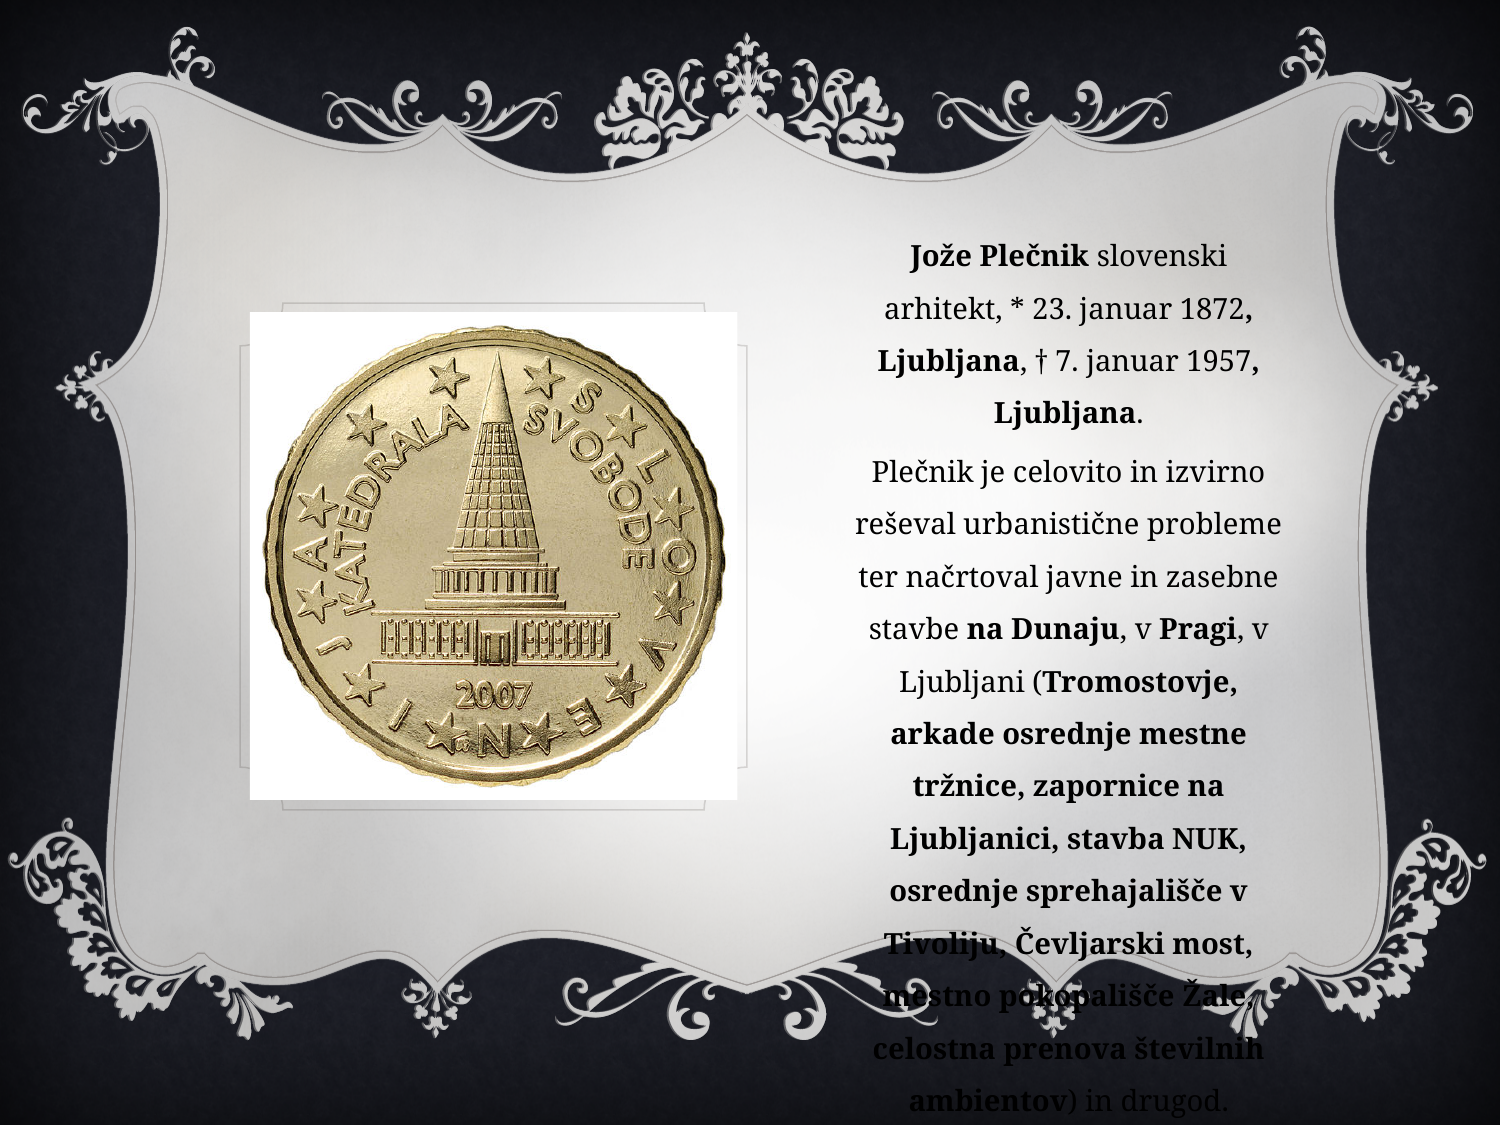

# Jože Plečnik slovenski arhitekt, * 23. januar 1872, Ljubljana, † 7. januar 1957, Ljubljana.
Plečnik je celovito in izvirno reševal urbanistične probleme ter načrtoval javne in zasebne stavbe na Dunaju, v Pragi, v Ljubljani (Tromostovje, arkade osrednje mestne tržnice, zapornice na Ljubljanici, stavba NUK, osrednje sprehajališče v Tivoliju, Čevljarski most, mestno pokopališče Žale, celostna prenova številnih ambientov) in drugod.